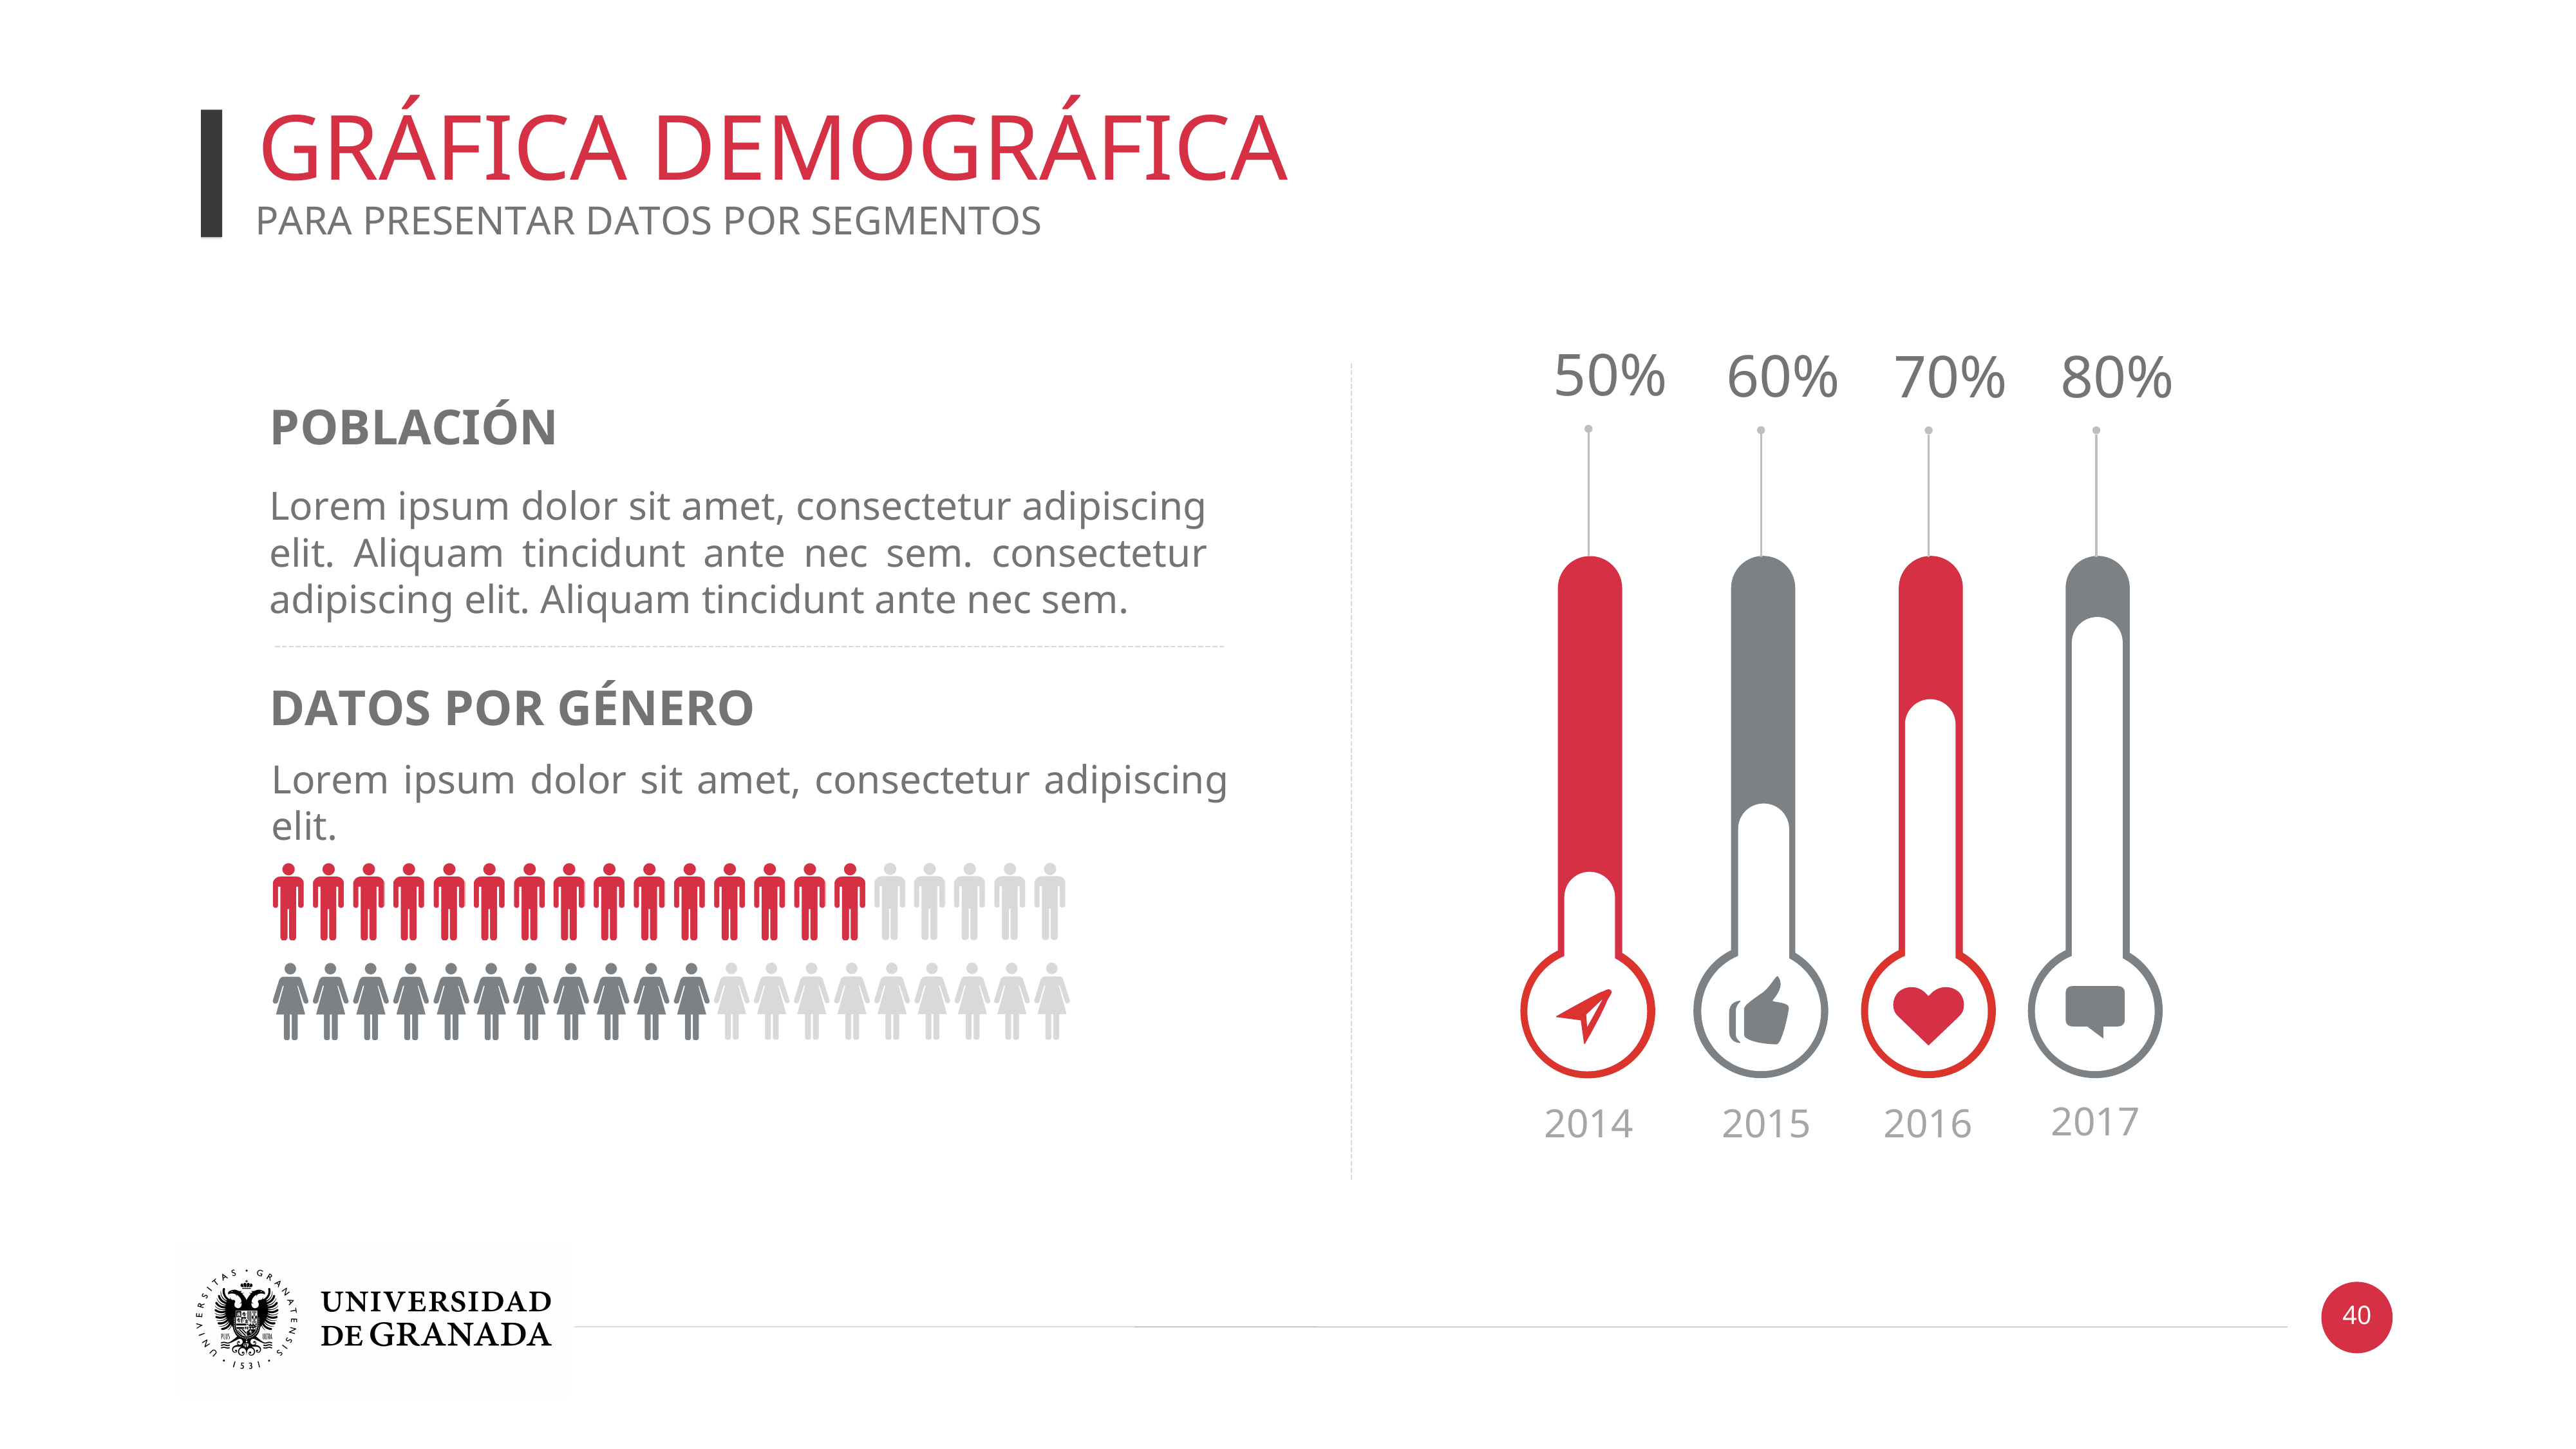

GRÁFICA DEMOGRÁFICA
PARA PRESENTAR DATOS POR SEGMENTOS
50%
60%
70%
80%
POBLACIÓN
Lorem ipsum dolor sit amet, consectetur adipiscing elit. Aliquam tincidunt ante nec sem. consectetur adipiscing elit. Aliquam tincidunt ante nec sem.
DATOS POR GÉNERO
Lorem ipsum dolor sit amet, consectetur adipiscing elit.
2017
2014
2015
2016